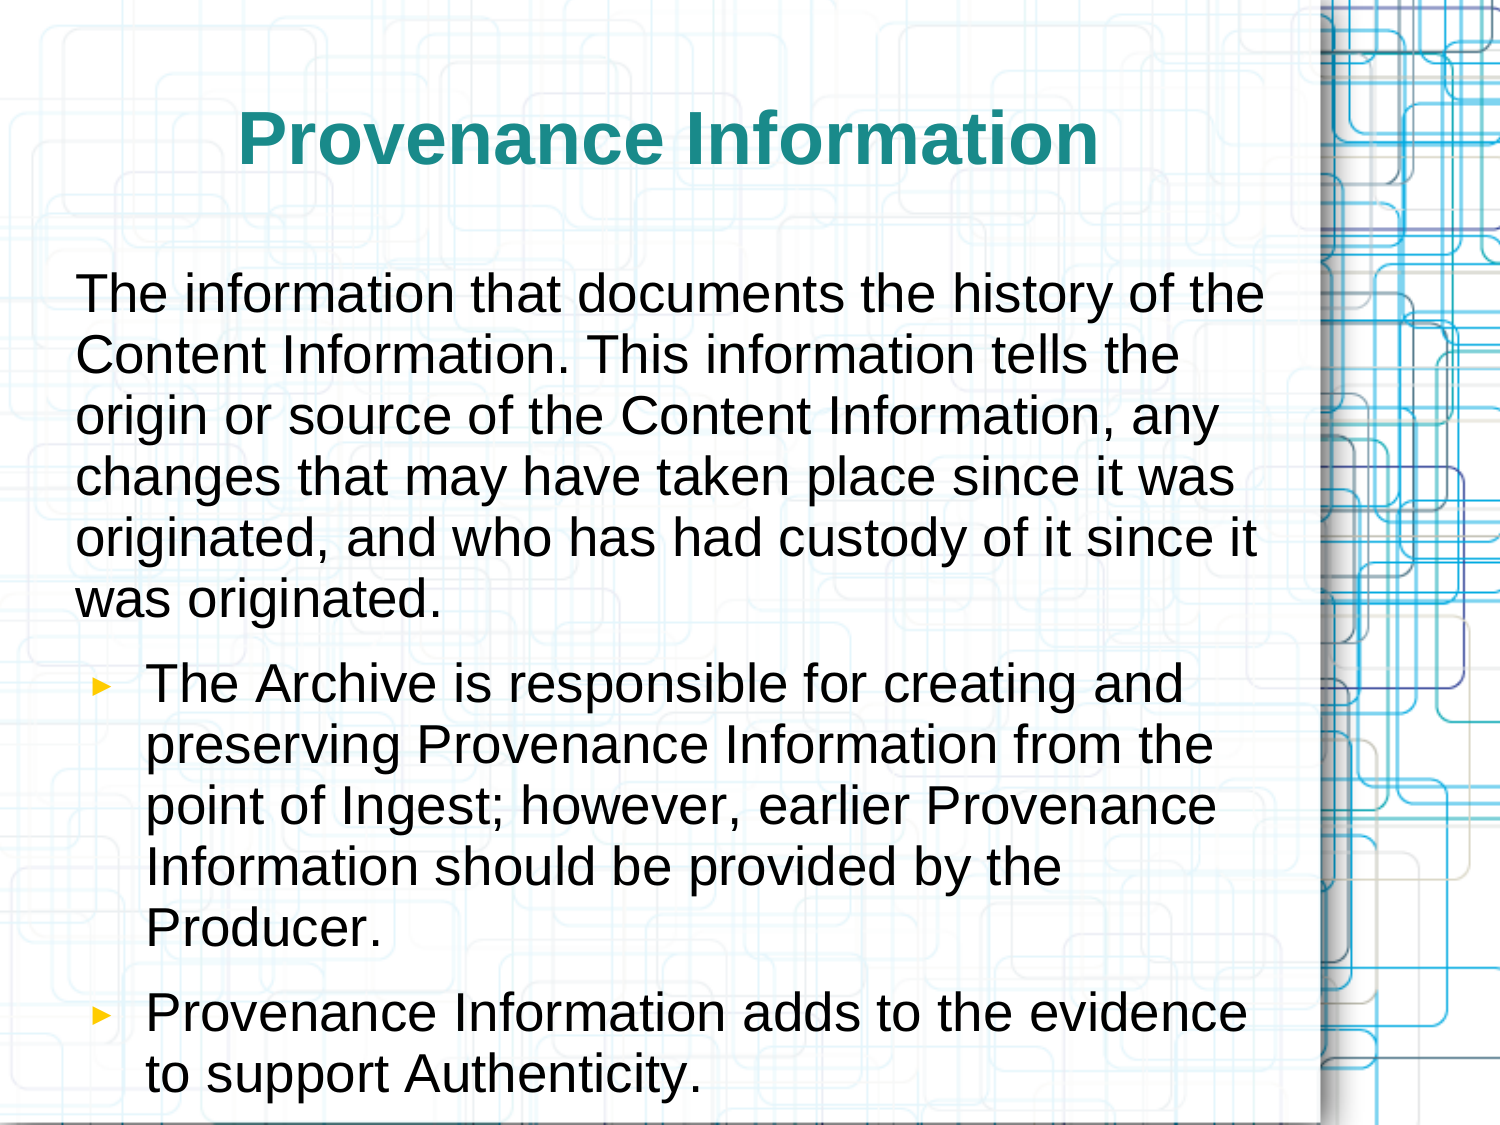

# Provenance Information
The information that documents the history of the Content Information. This information tells the origin or source of the Content Information, any changes that may have taken place since it was originated, and who has had custody of it since it was originated.
The Archive is responsible for creating and preserving Provenance Information from the point of Ingest; however, earlier Provenance Information should be provided by the Producer.
Provenance Information adds to the evidence to support Authenticity.